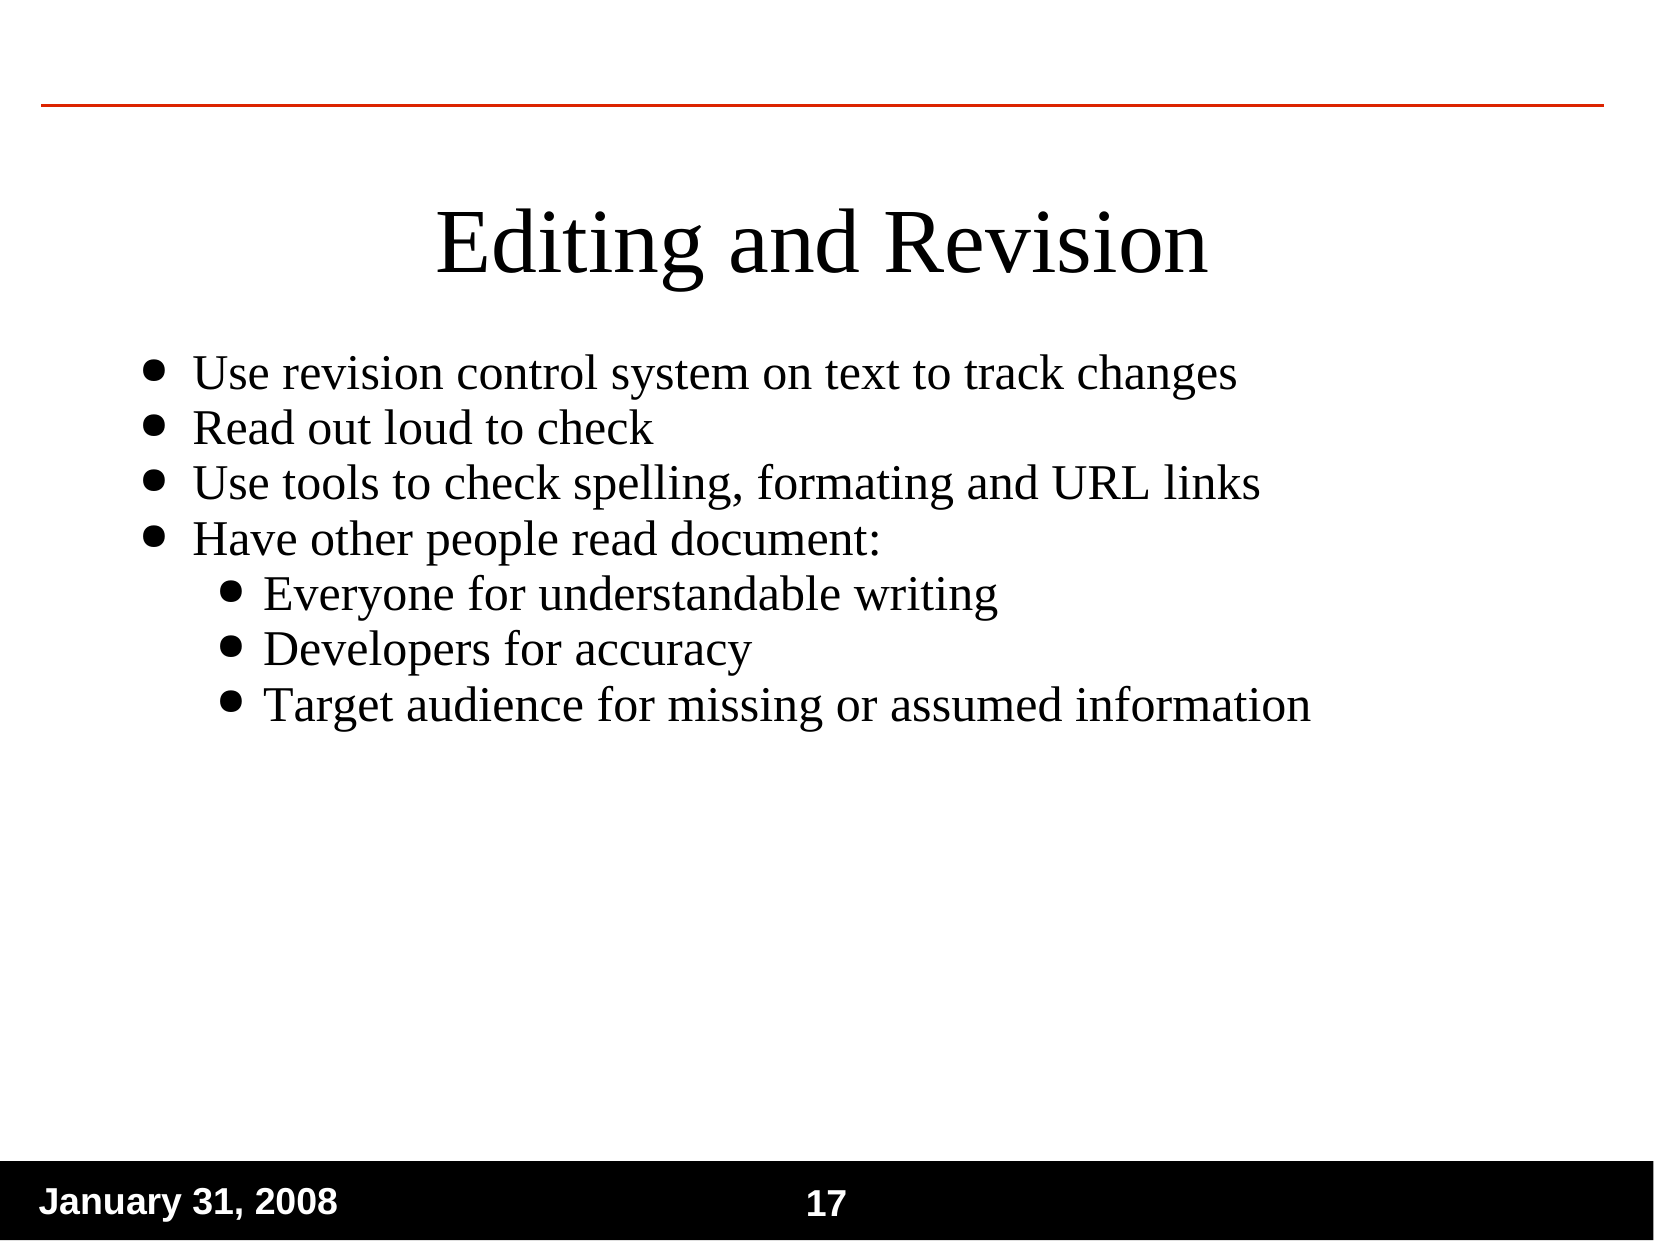

# Editing and Revision
Use revision control system on text to track changes
Read out loud to check
Use tools to check spelling, formating and URL links
Have other people read document:
Everyone for understandable writing
Developers for accuracy
Target audience for missing or assumed information